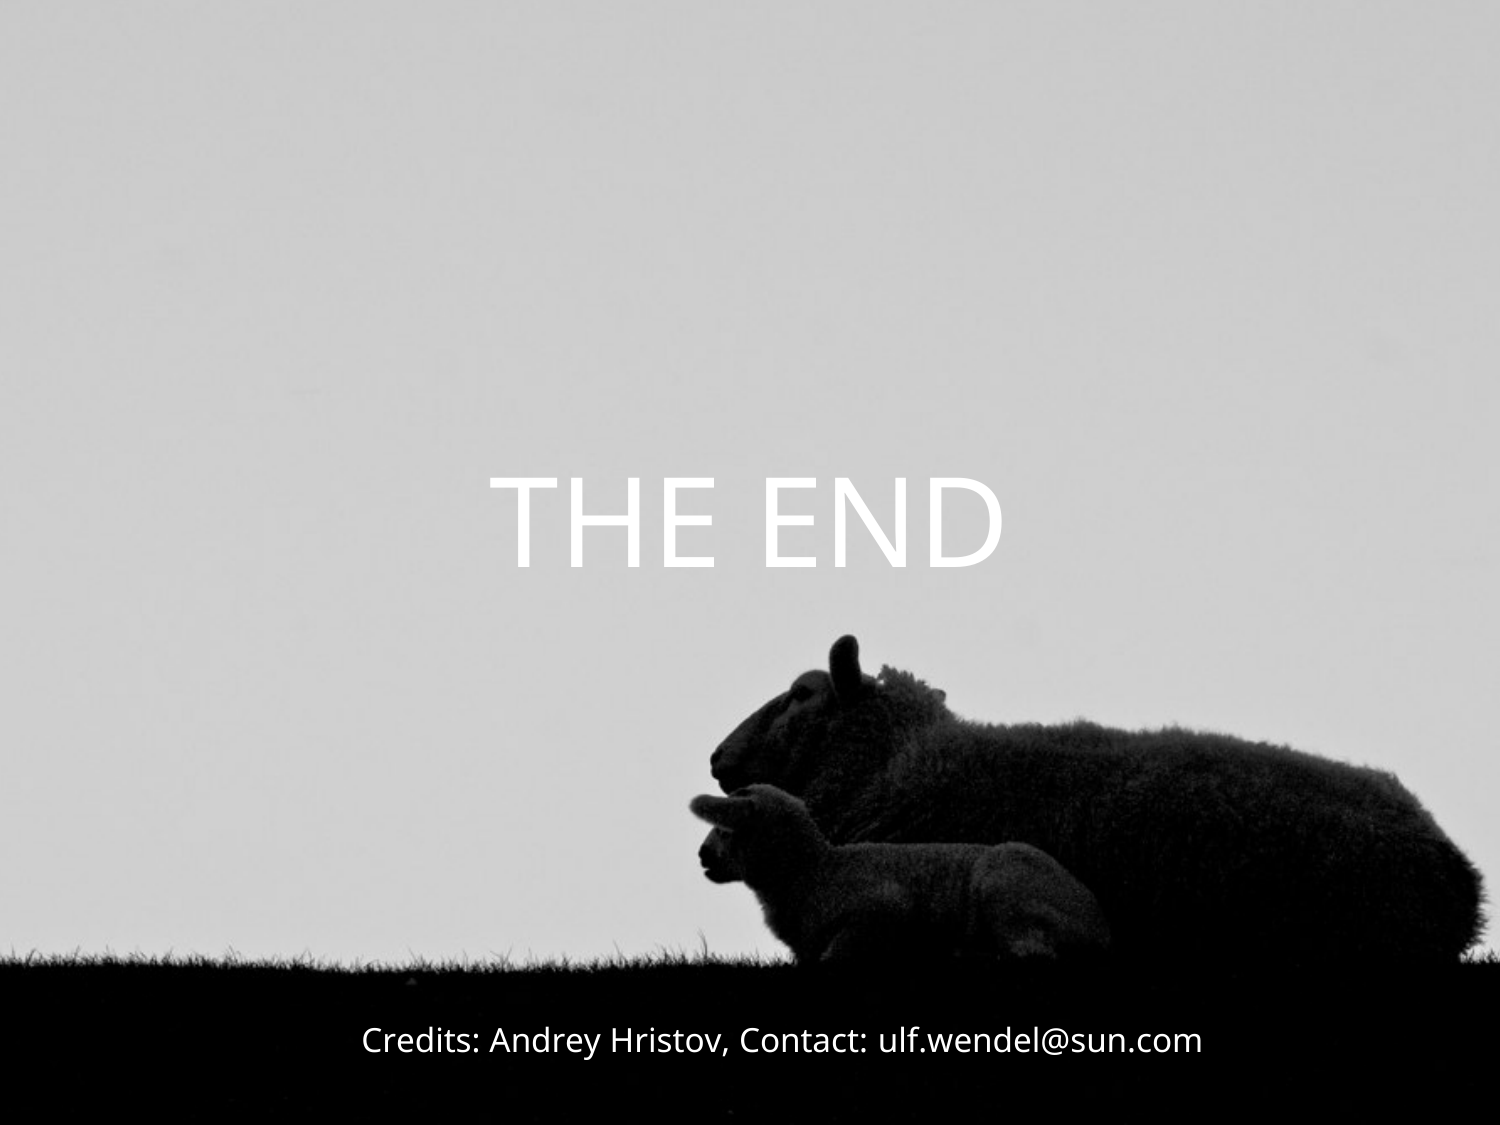

# THE END
Credits: Andrey Hristov, Contact: ulf.wendel@sun.com